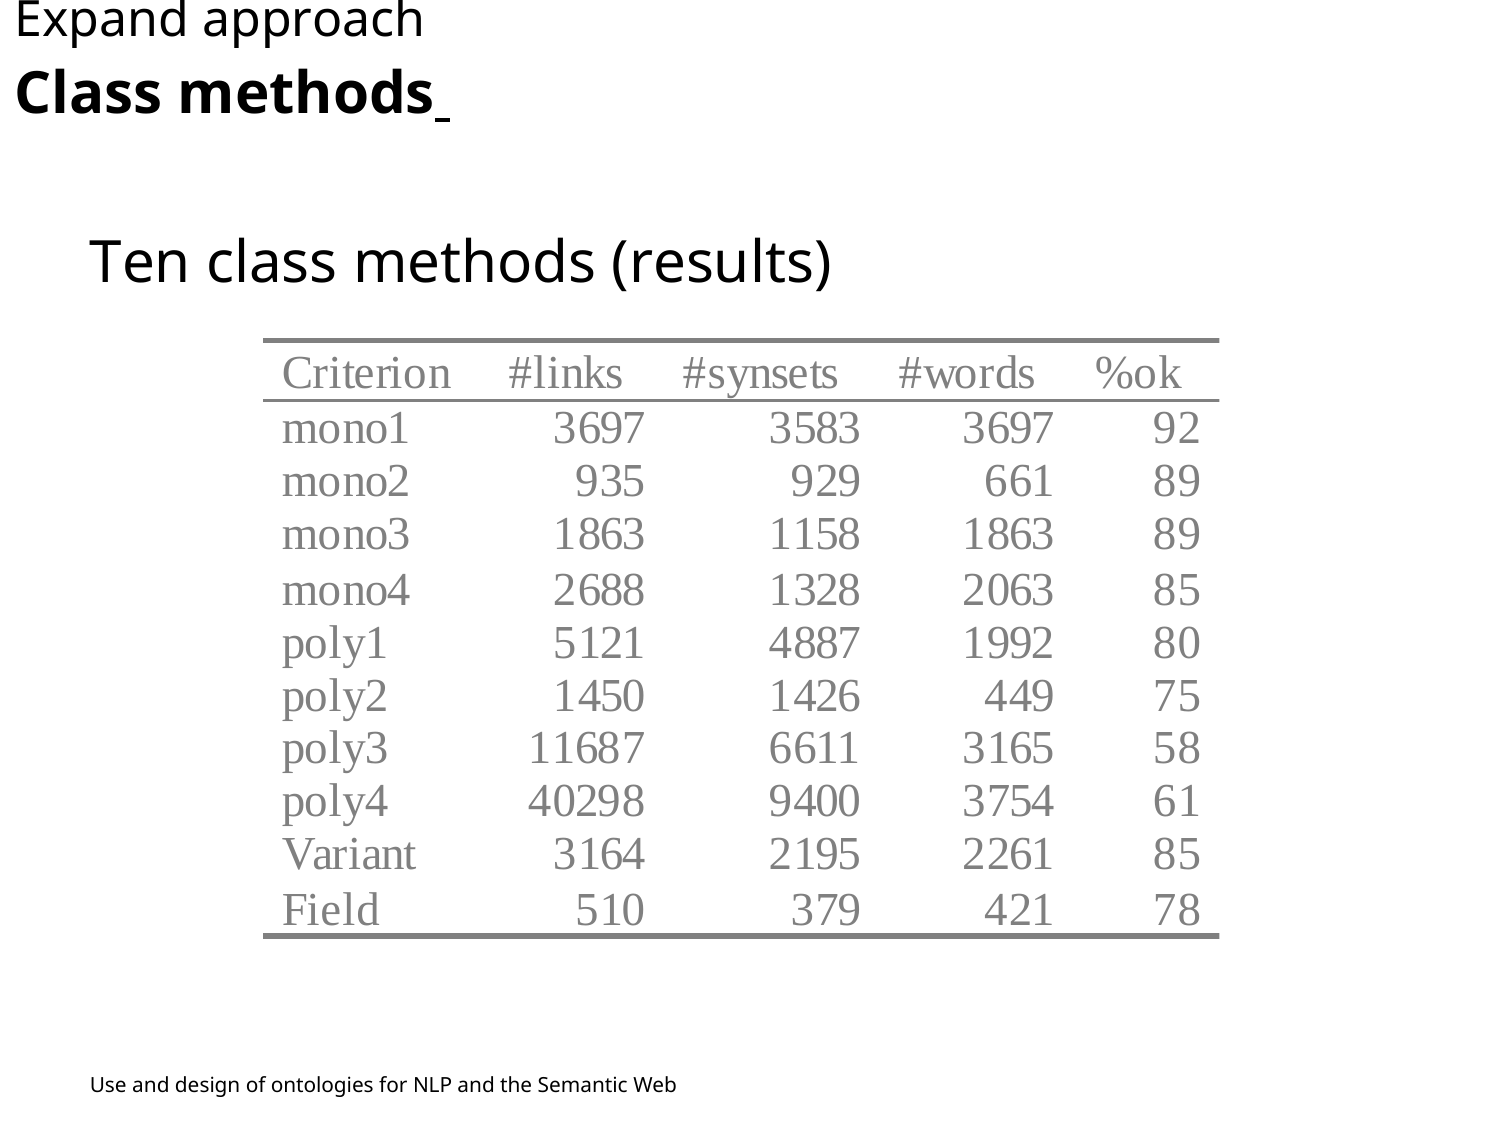

Expand approach
Class methods
# Ten class methods (results)